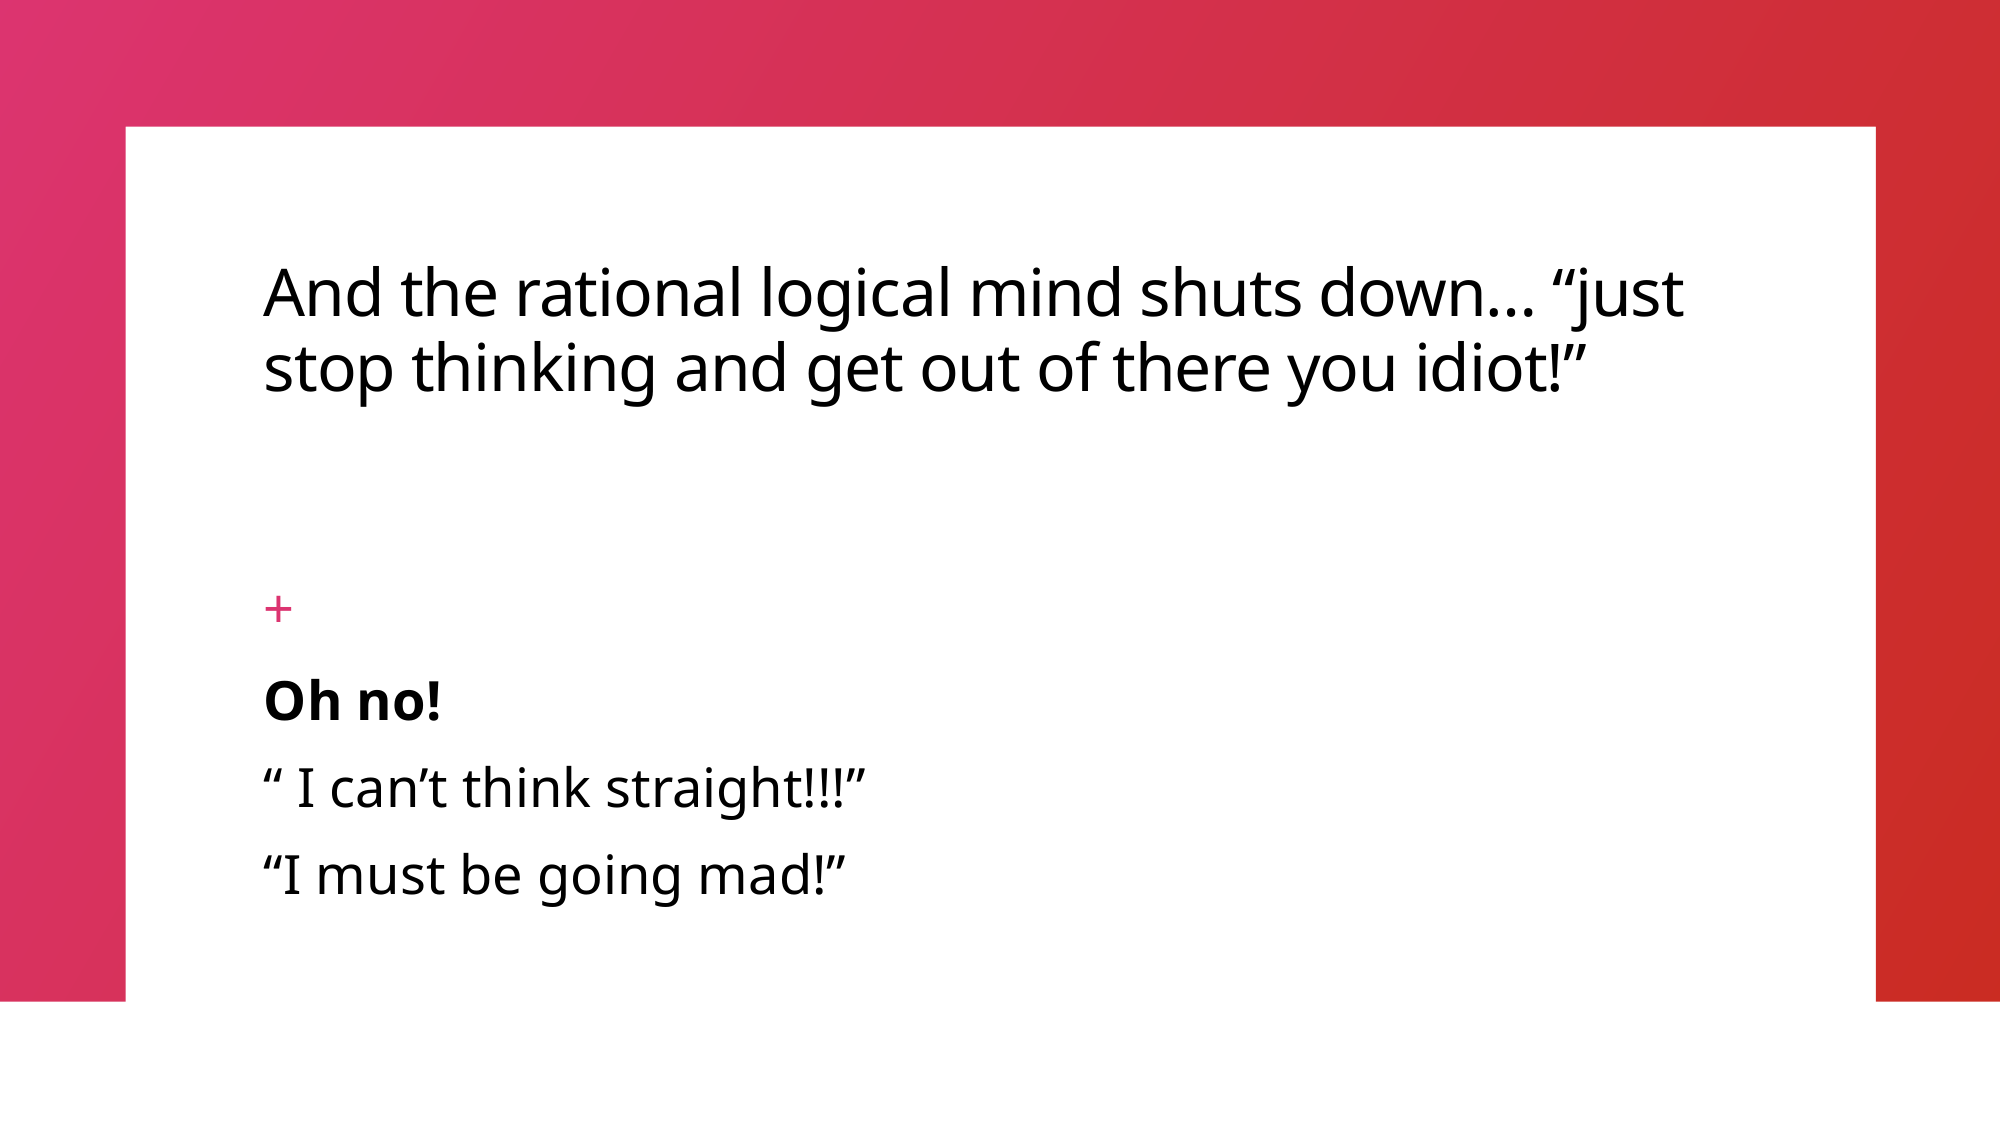

# And the rational logical mind shuts down… “just stop thinking and get out of there you idiot!”
Oh no!
“ I can’t think straight!!!”
“I must be going mad!”